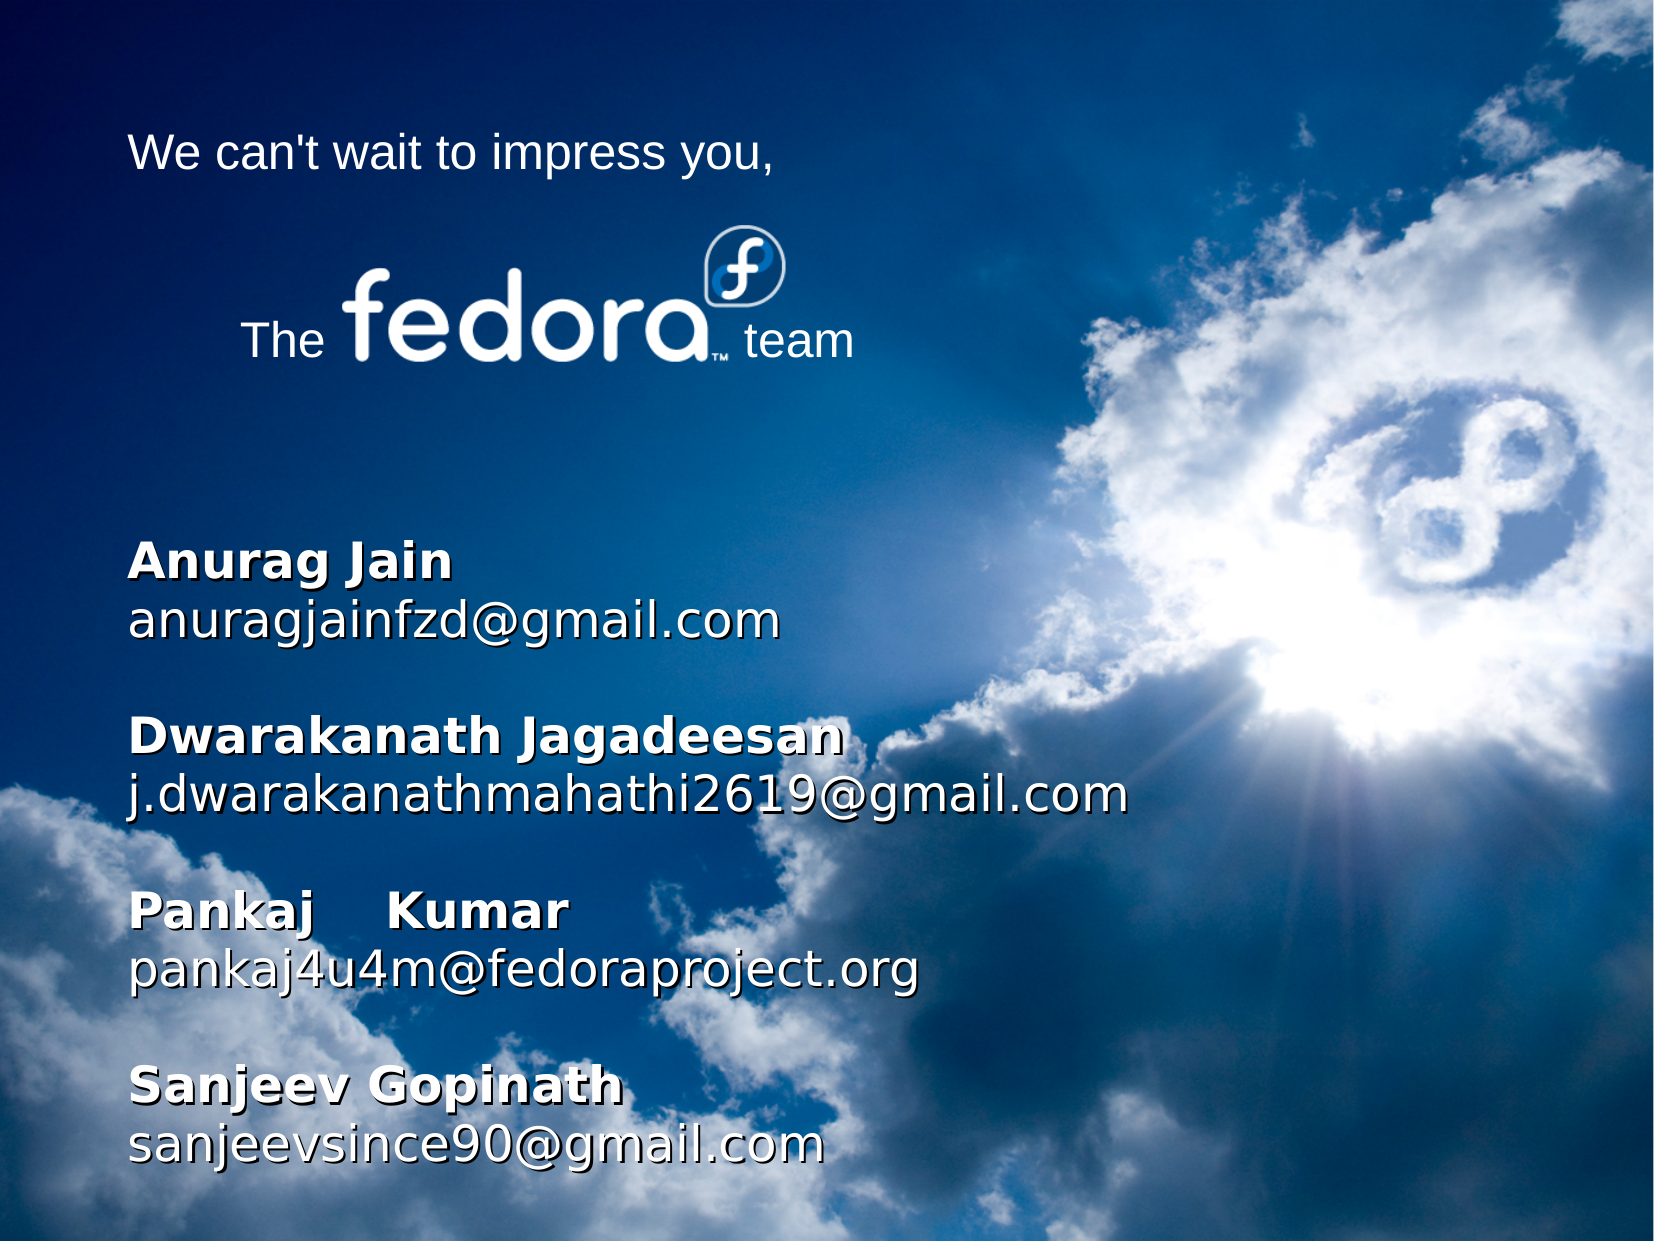

We can't wait to impress you,
The team
Anurag Jain
anuragjainfzd@gmail.com
Dwarakanath Jagadeesan
j.dwarakanathmahathi2619@gmail.com
Pankaj Kumar
pankaj4u4m@fedoraproject.org
Sanjeev Gopinath
sanjeevsince90@gmail.com